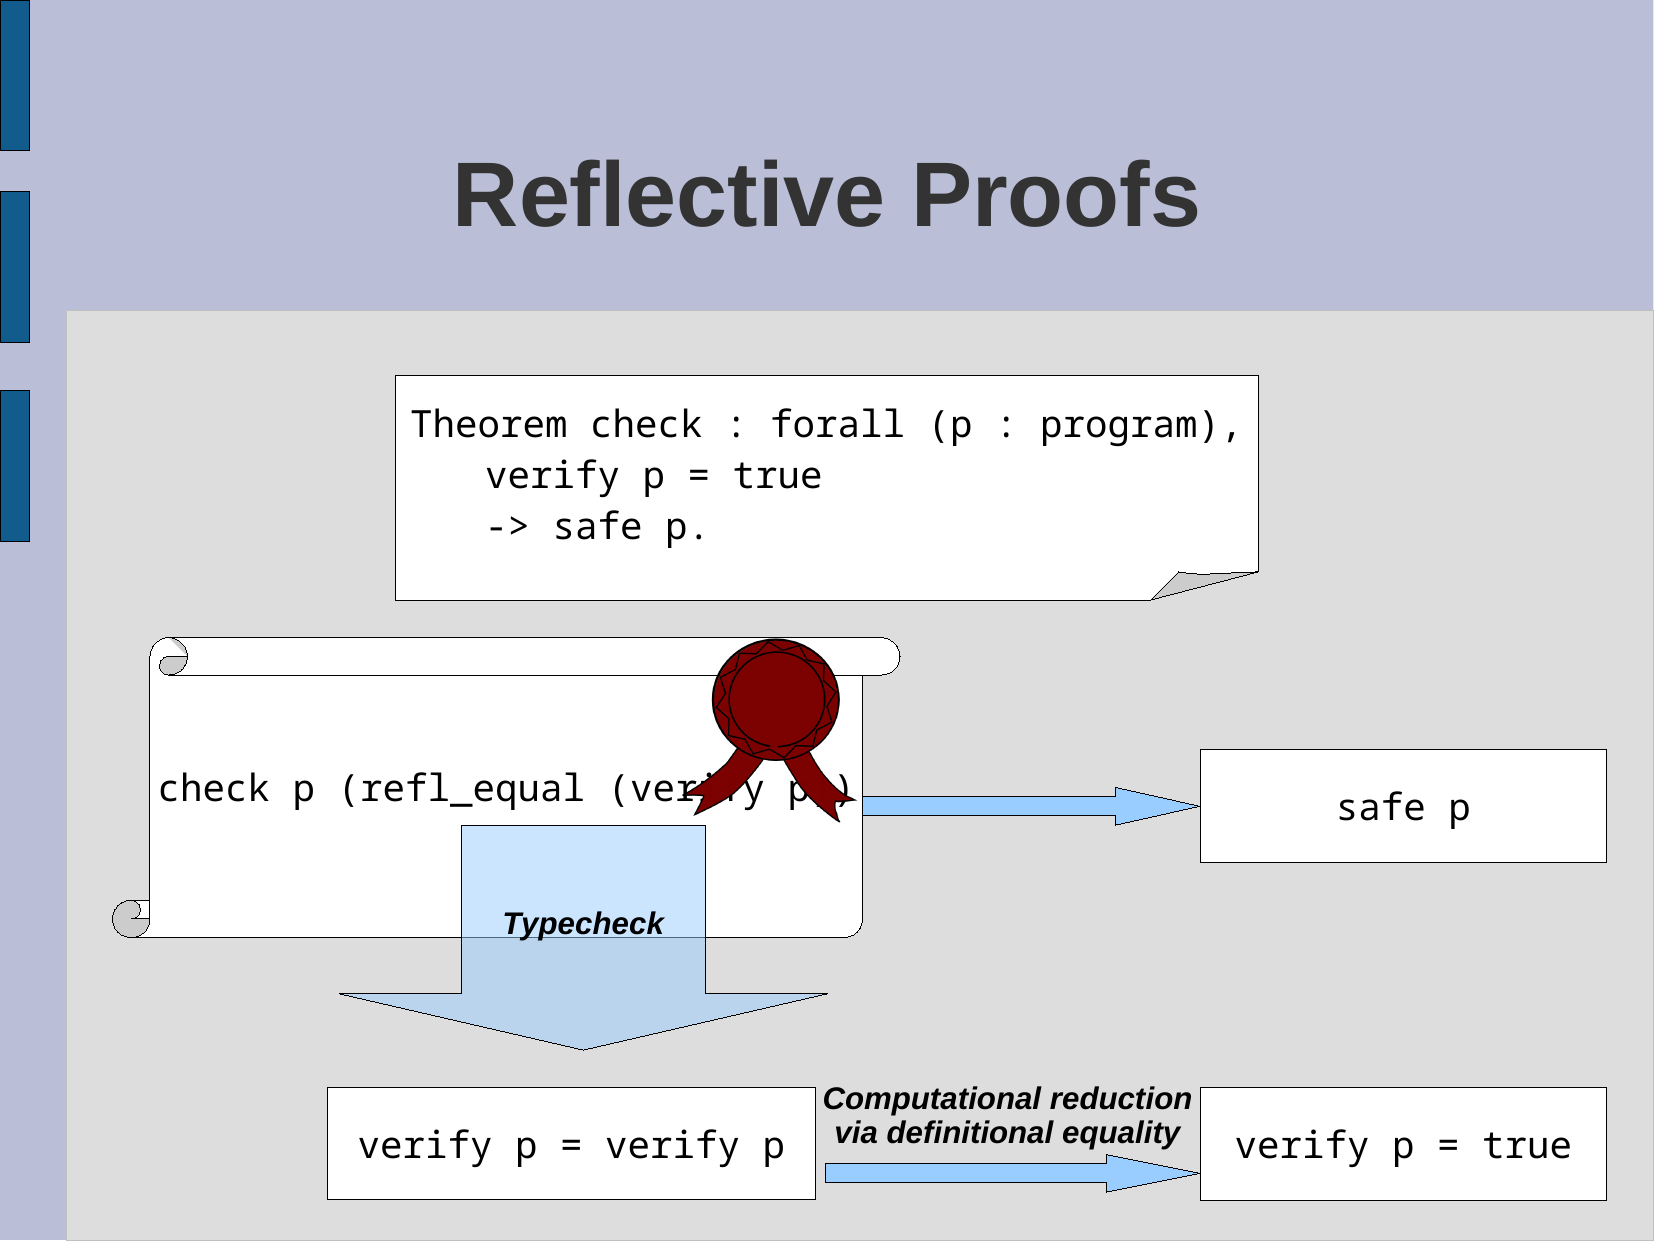

# Reflective Proofs
Theorem check : forall (p : program),
	verify p = true
	-> safe p.
check p (refl_equal (verify p))
safe p
Typecheck
Computational reduction
via definitional equality
verify p = verify p
verify p = true